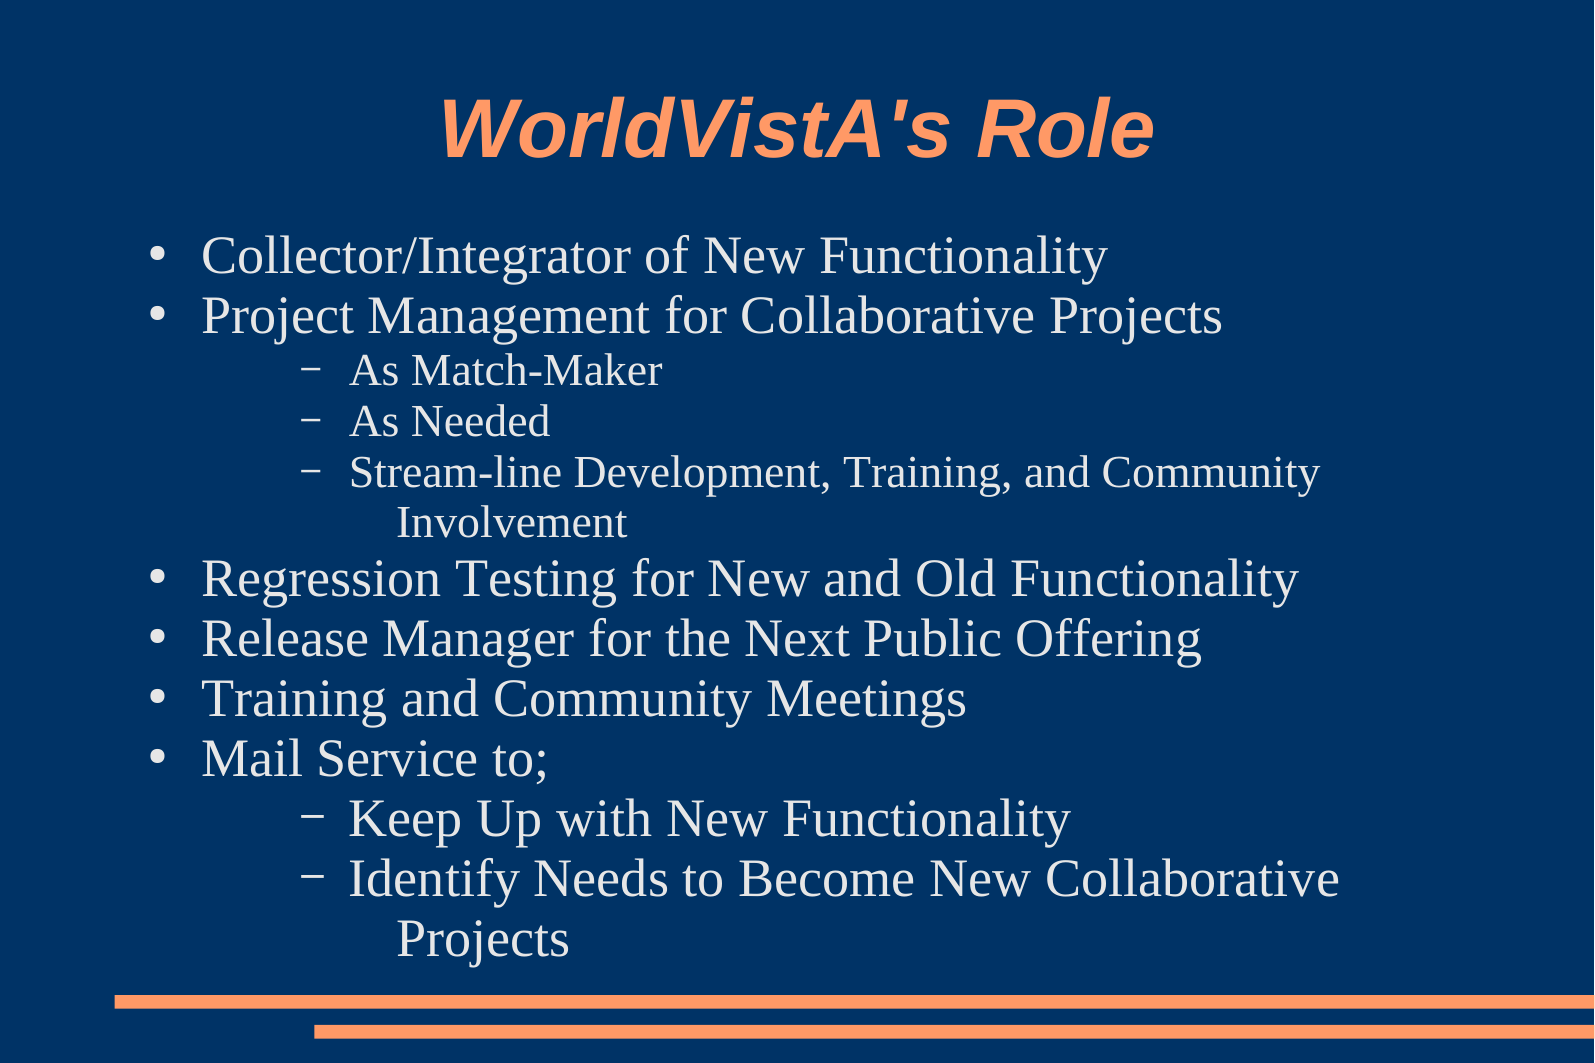

# WorldVistA's Role
Collector/Integrator of New Functionality
Project Management for Collaborative Projects
As Match-Maker
As Needed
Stream-line Development, Training, and Community Involvement
Regression Testing for New and Old Functionality
Release Manager for the Next Public Offering
Training and Community Meetings
Mail Service to;
Keep Up with New Functionality
Identify Needs to Become New Collaborative Projects